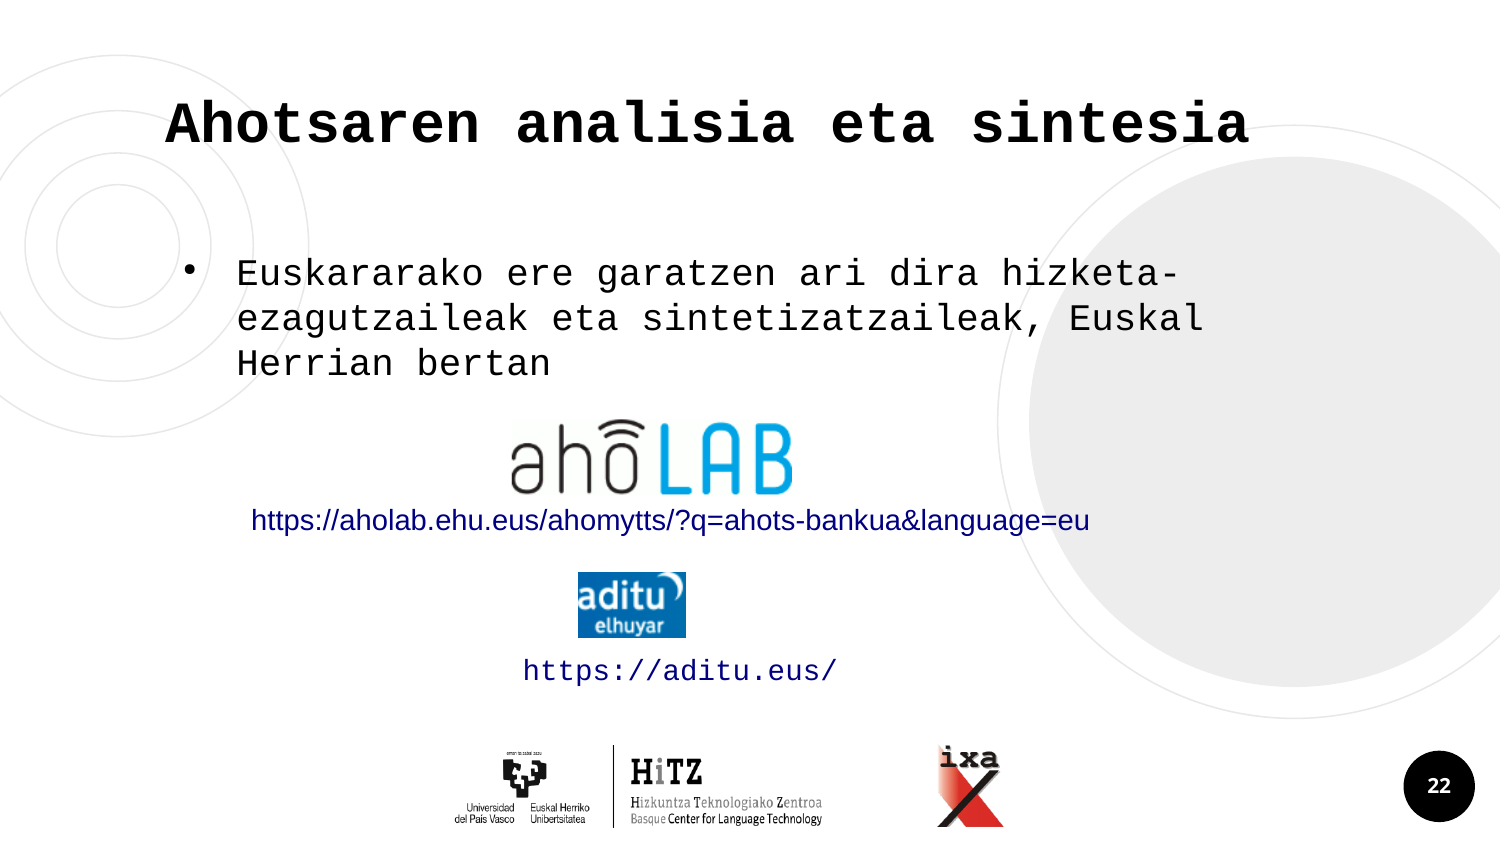

Ahotsaren analisia eta sintesia
# Euskararako ere garatzen ari dira hizketa-ezagutzaileak eta sintetizatzaileak, Euskal Herrian bertan
https://aholab.ehu.eus/ahomytts/?q=ahots-bankua&language=eu
https://aditu.eus/